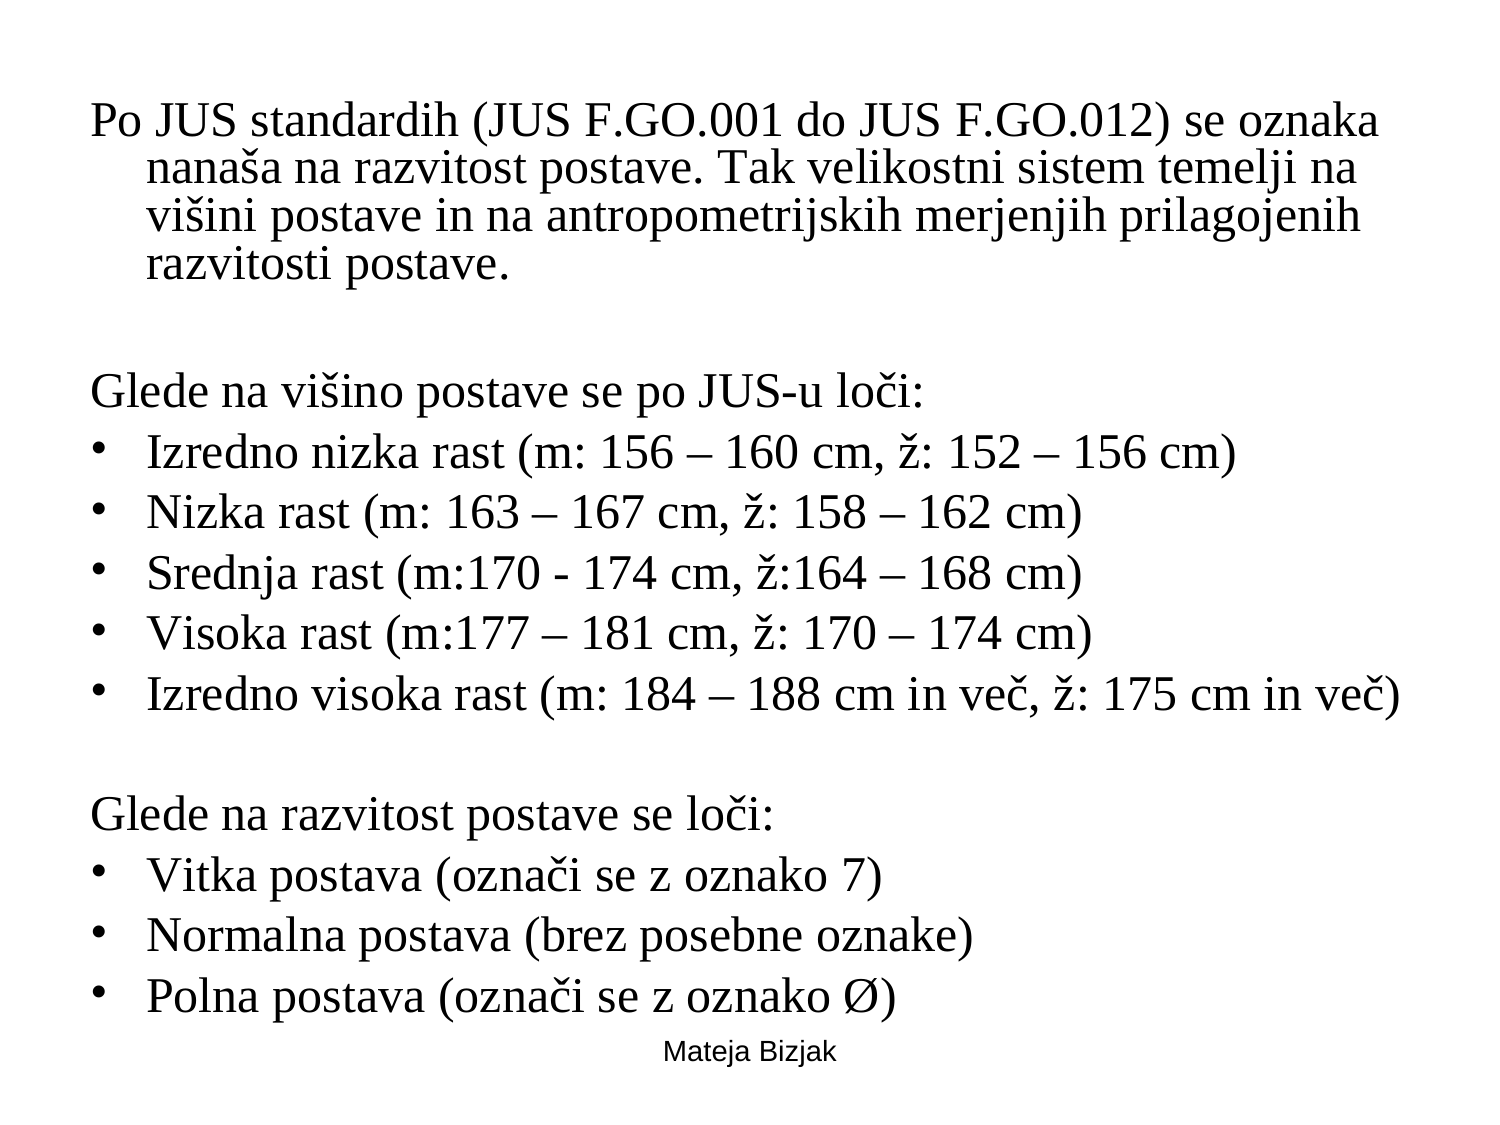

# Po JUS standardih (JUS F.GO.001 do JUS F.GO.012) se oznaka nanaša na razvitost postave. Tak velikostni sistem temelji na višini postave in na antropometrijskih merjenjih prilagojenih razvitosti postave.
Glede na višino postave se po JUS-u loči:
Izredno nizka rast (m: 156 – 160 cm, ž: 152 – 156 cm)
Nizka rast (m: 163 – 167 cm, ž: 158 – 162 cm)
Srednja rast (m:170 - 174 cm, ž:164 – 168 cm)
Visoka rast (m:177 – 181 cm, ž: 170 – 174 cm)
Izredno visoka rast (m: 184 – 188 cm in več, ž: 175 cm in več)
Glede na razvitost postave se loči:
Vitka postava (označi se z oznako 7)
Normalna postava (brez posebne oznake)
Polna postava (označi se z oznako Ø)
Mateja Bizjak